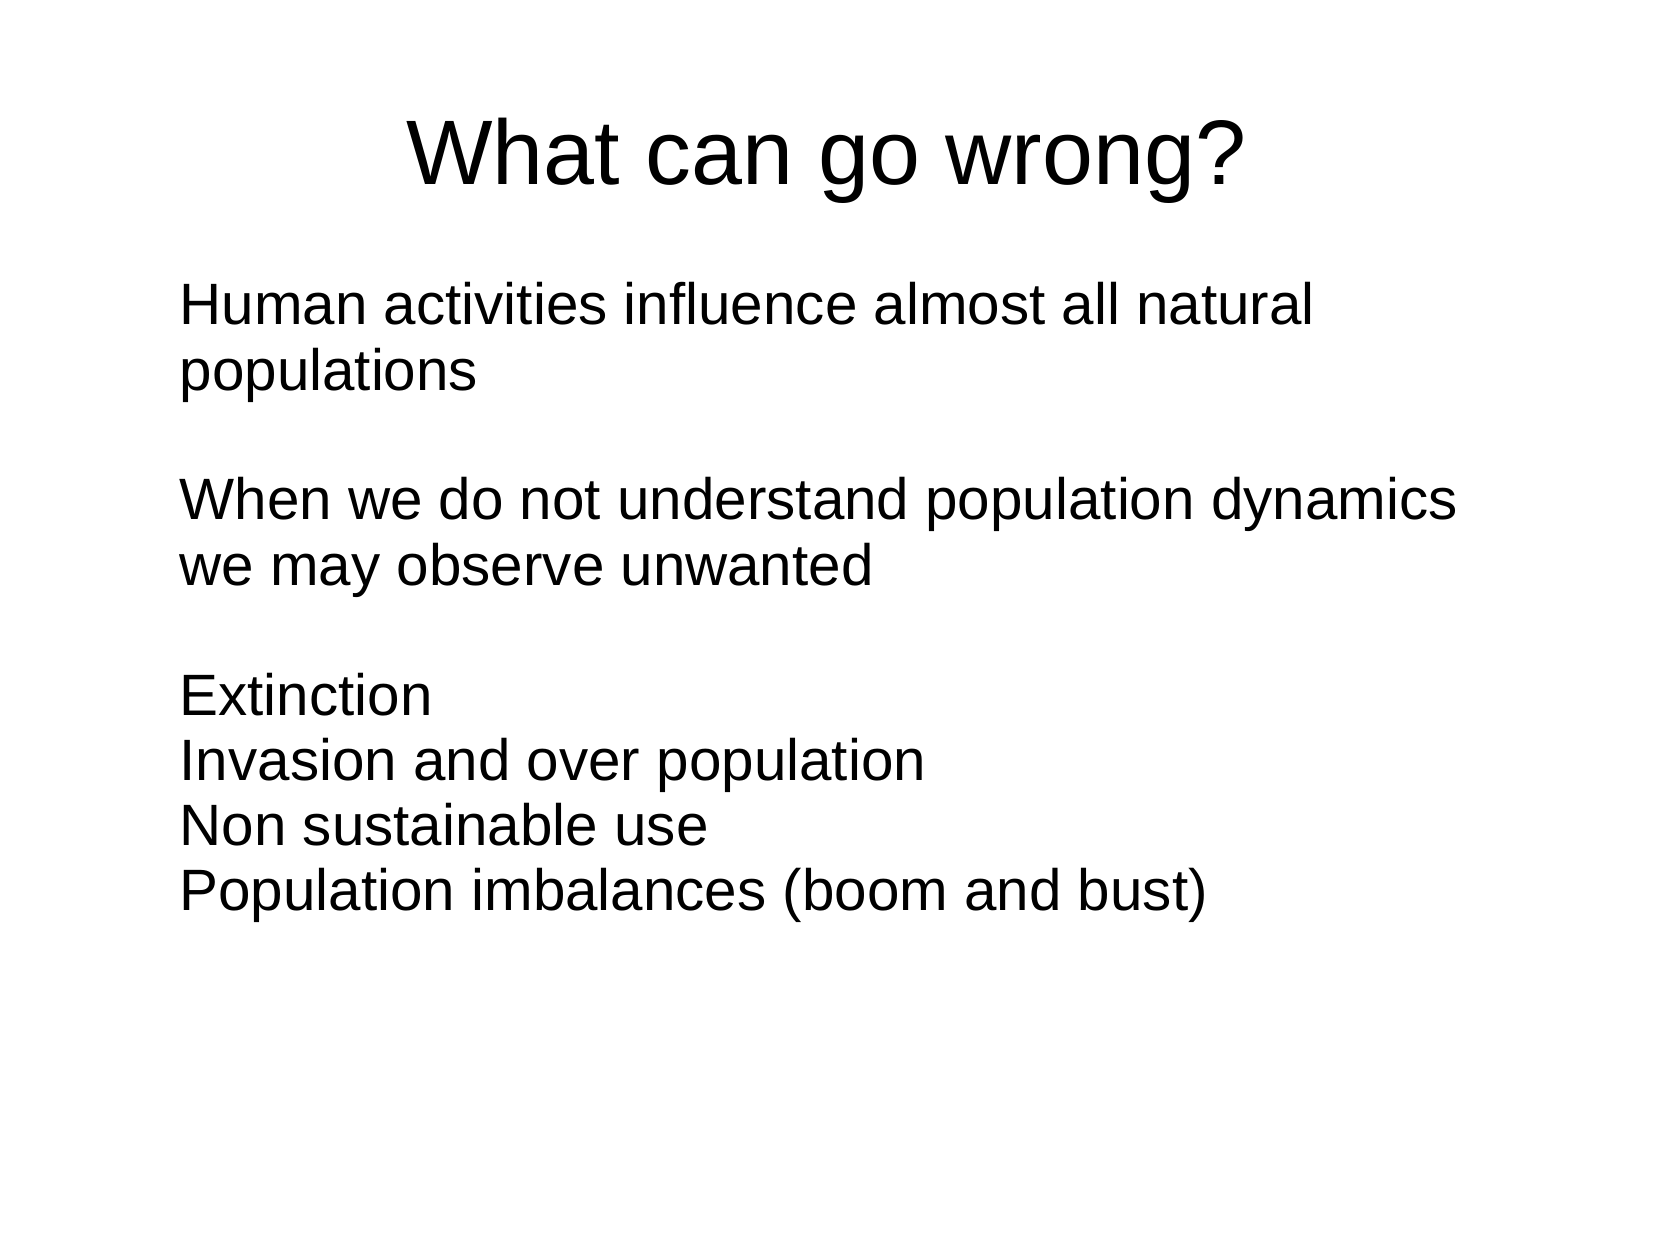

# What can go wrong?
Human activities influence almost all natural populations
When we do not understand population dynamics we may observe unwanted
Extinction
Invasion and over population
Non sustainable use
Population imbalances (boom and bust)